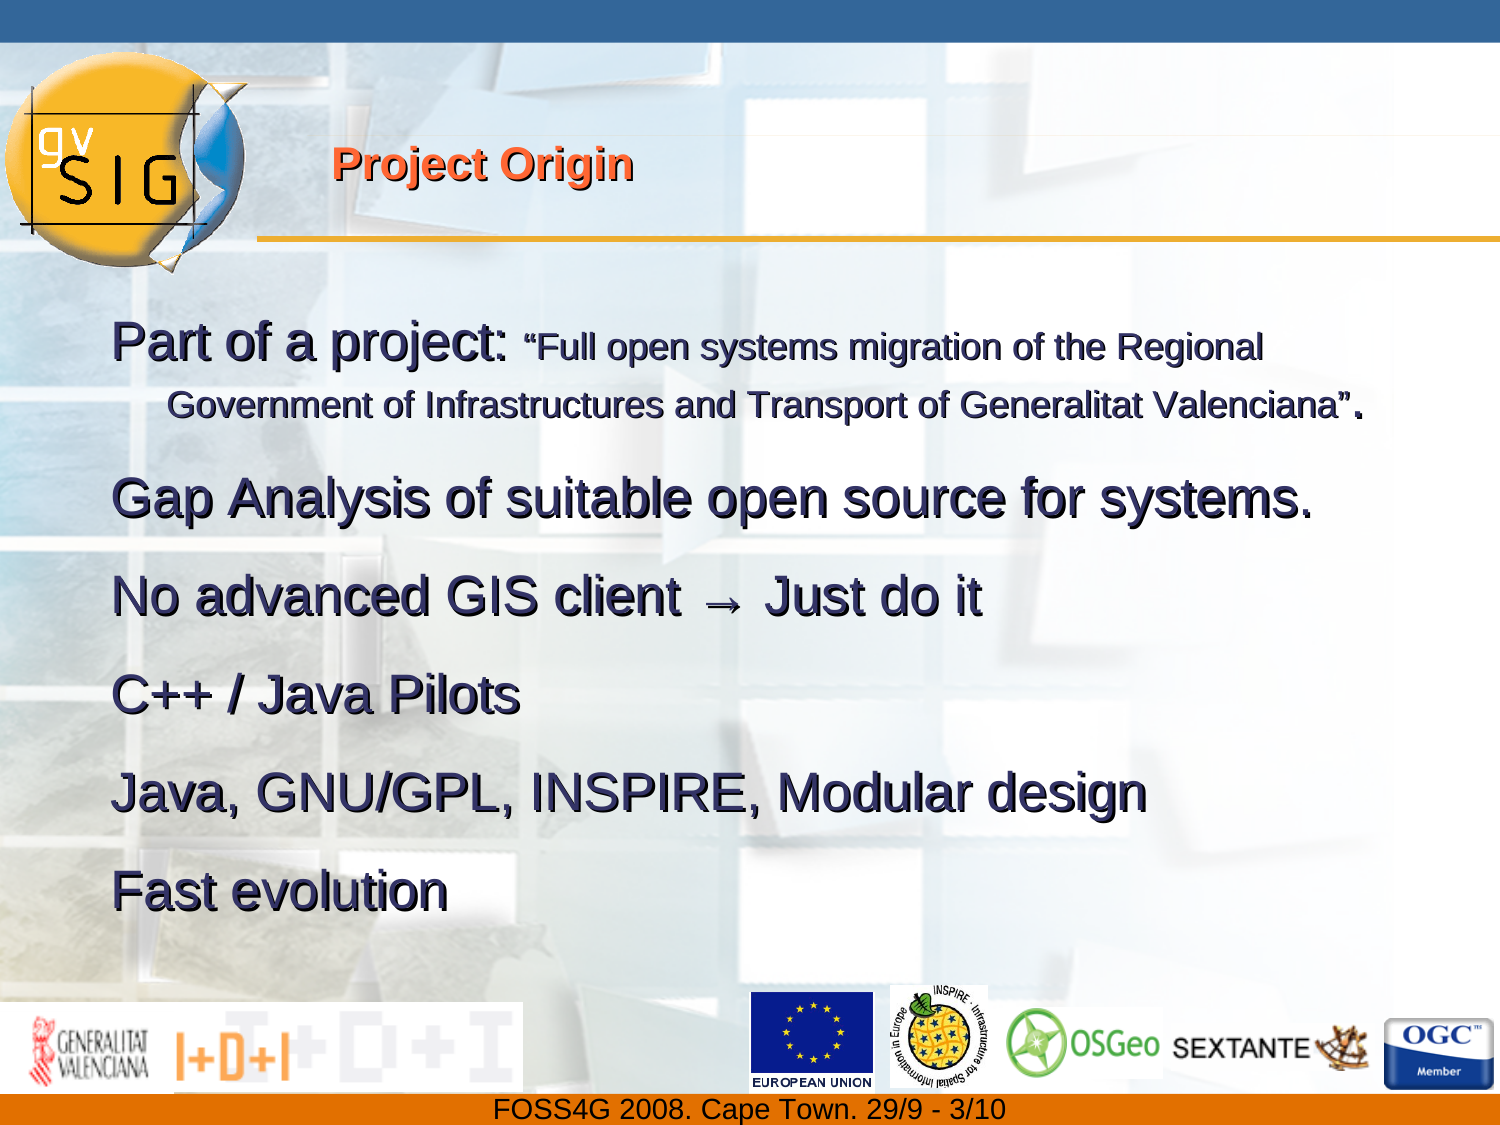

#
Project Origin
Part of a project: “Full open systems migration of the Regional Government of Infrastructures and Transport of Generalitat Valenciana”.
Gap Analysis of suitable open source for systems.
No advanced GIS client → Just do it
C++ / Java Pilots
Java, GNU/GPL, INSPIRE, Modular design
Fast evolution